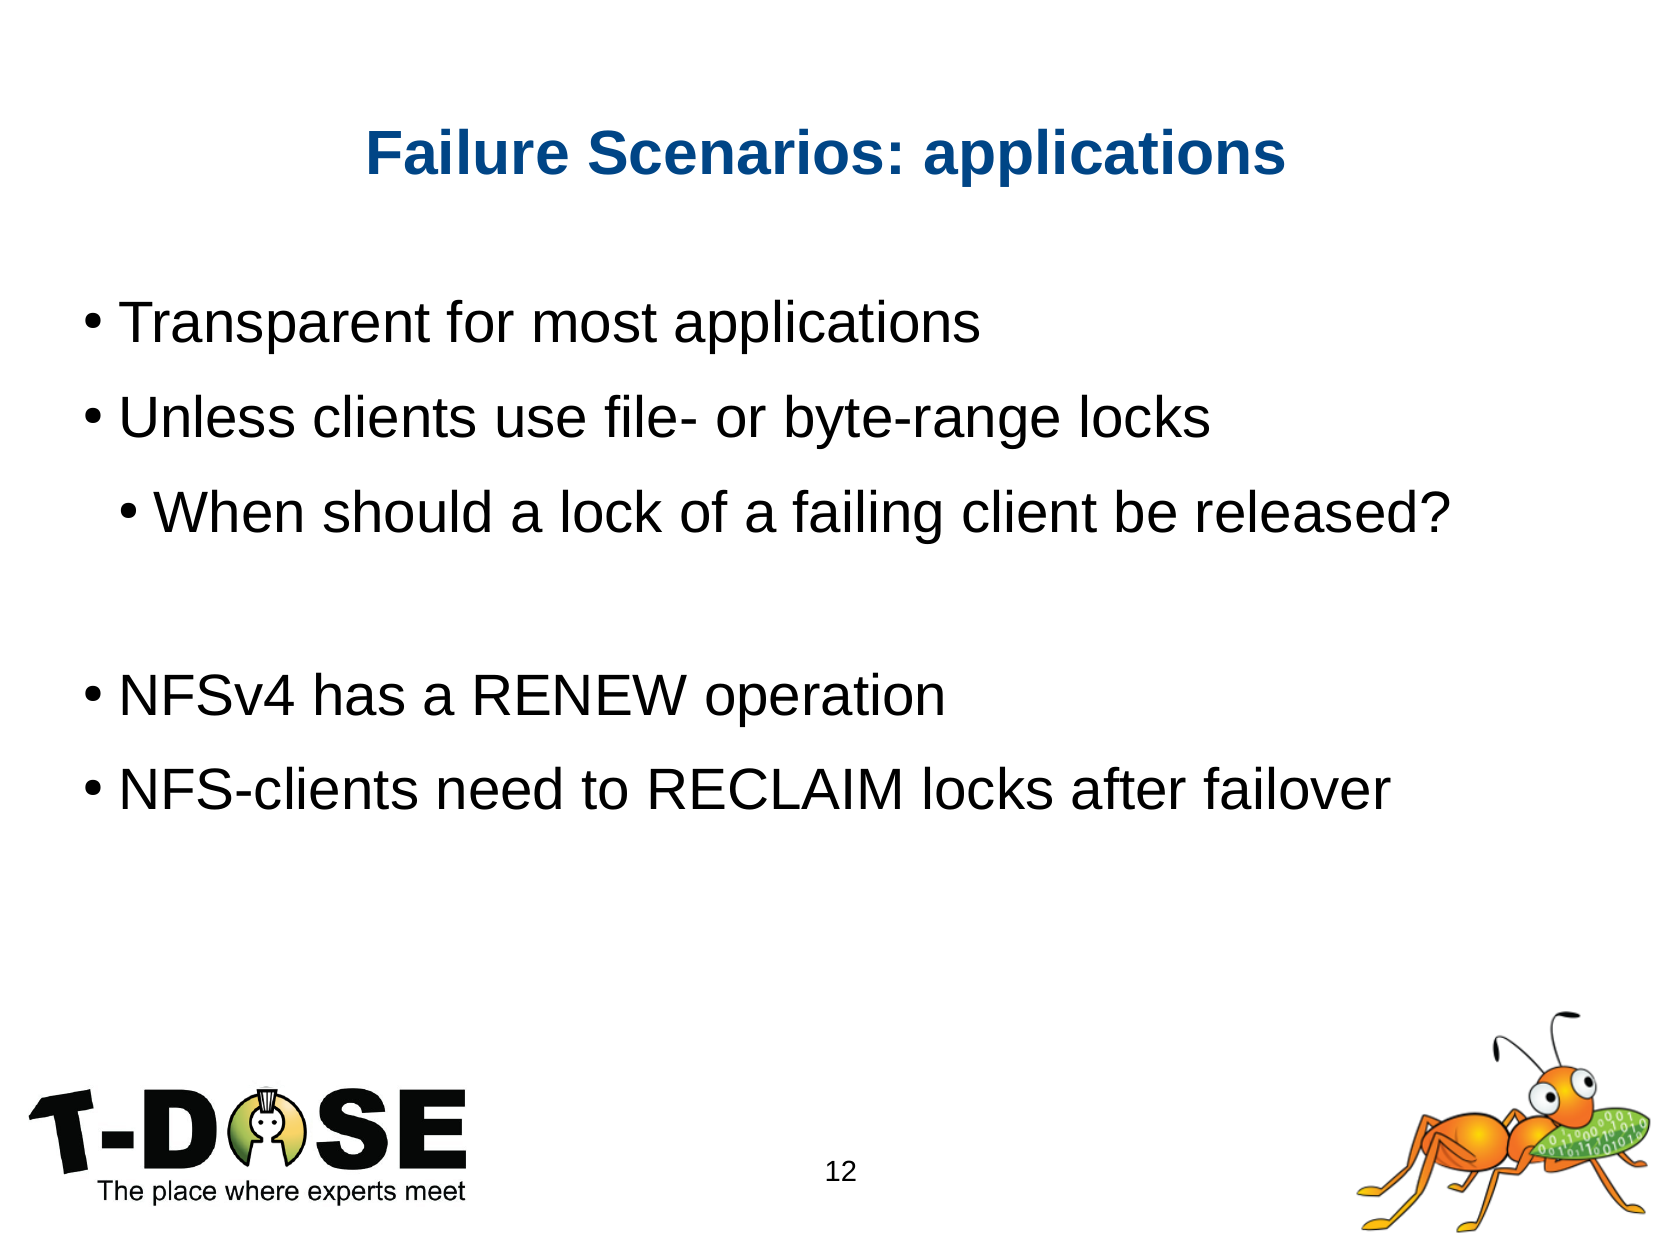

Failure Scenarios: applications
# Transparent for most applications
Unless clients use file- or byte-range locks
When should a lock of a failing client be released?
NFSv4 has a RENEW operation
NFS-clients need to RECLAIM locks after failover
12